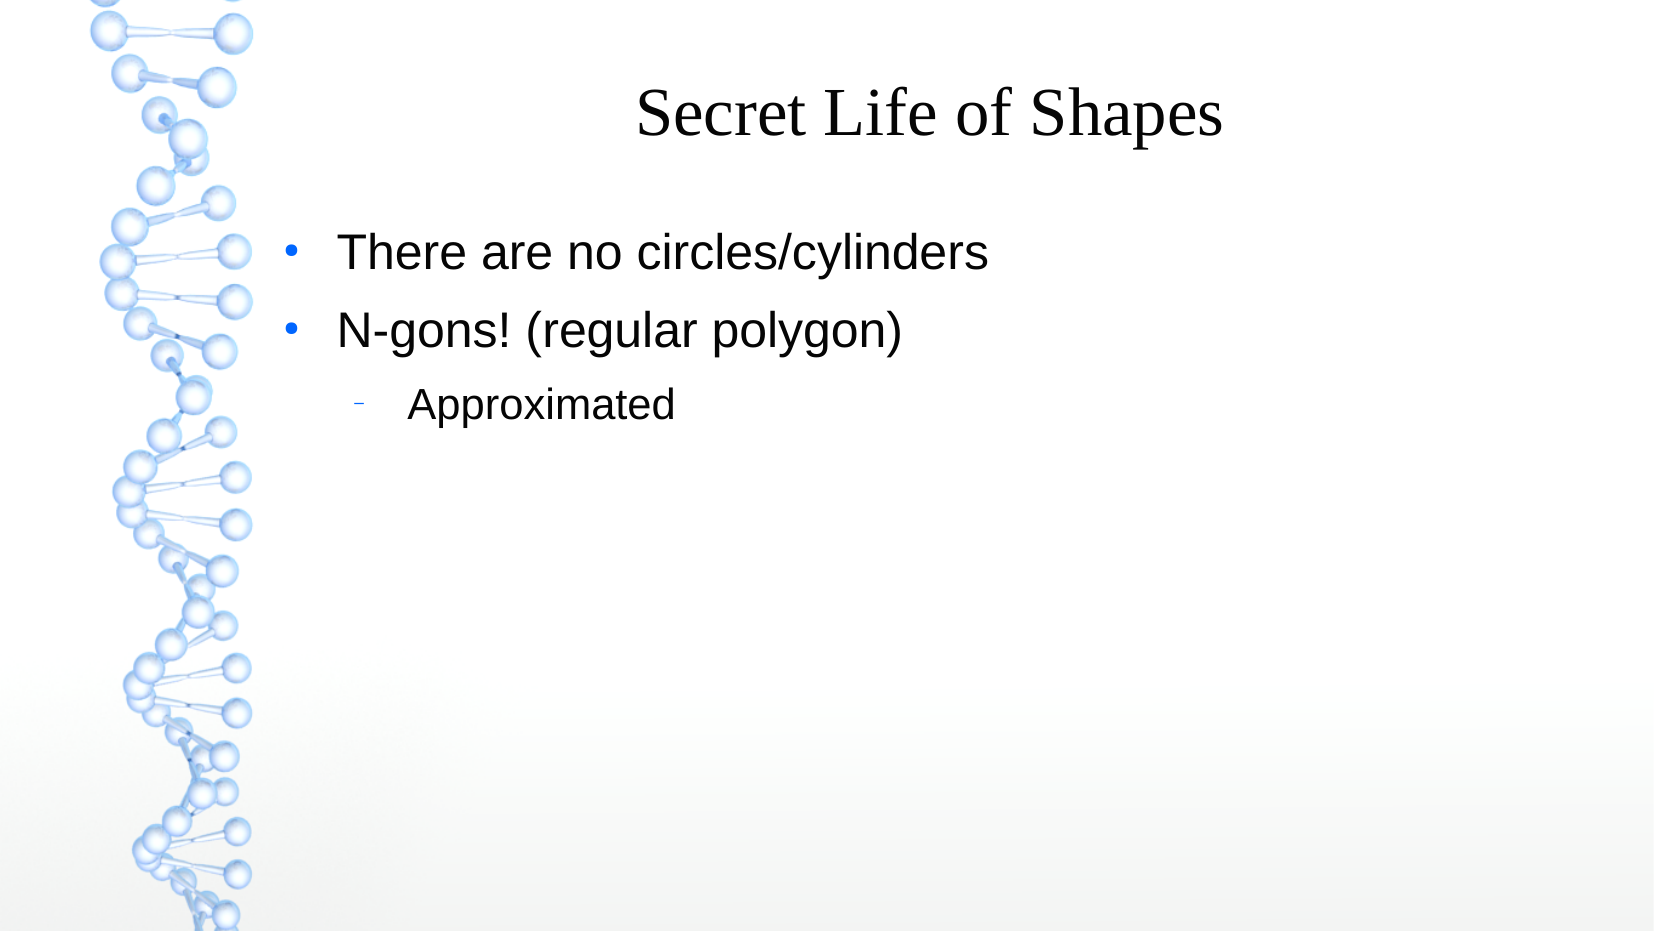

# Secret Life of Shapes
There are no circles/cylinders
N-gons! (regular polygon)
Approximated